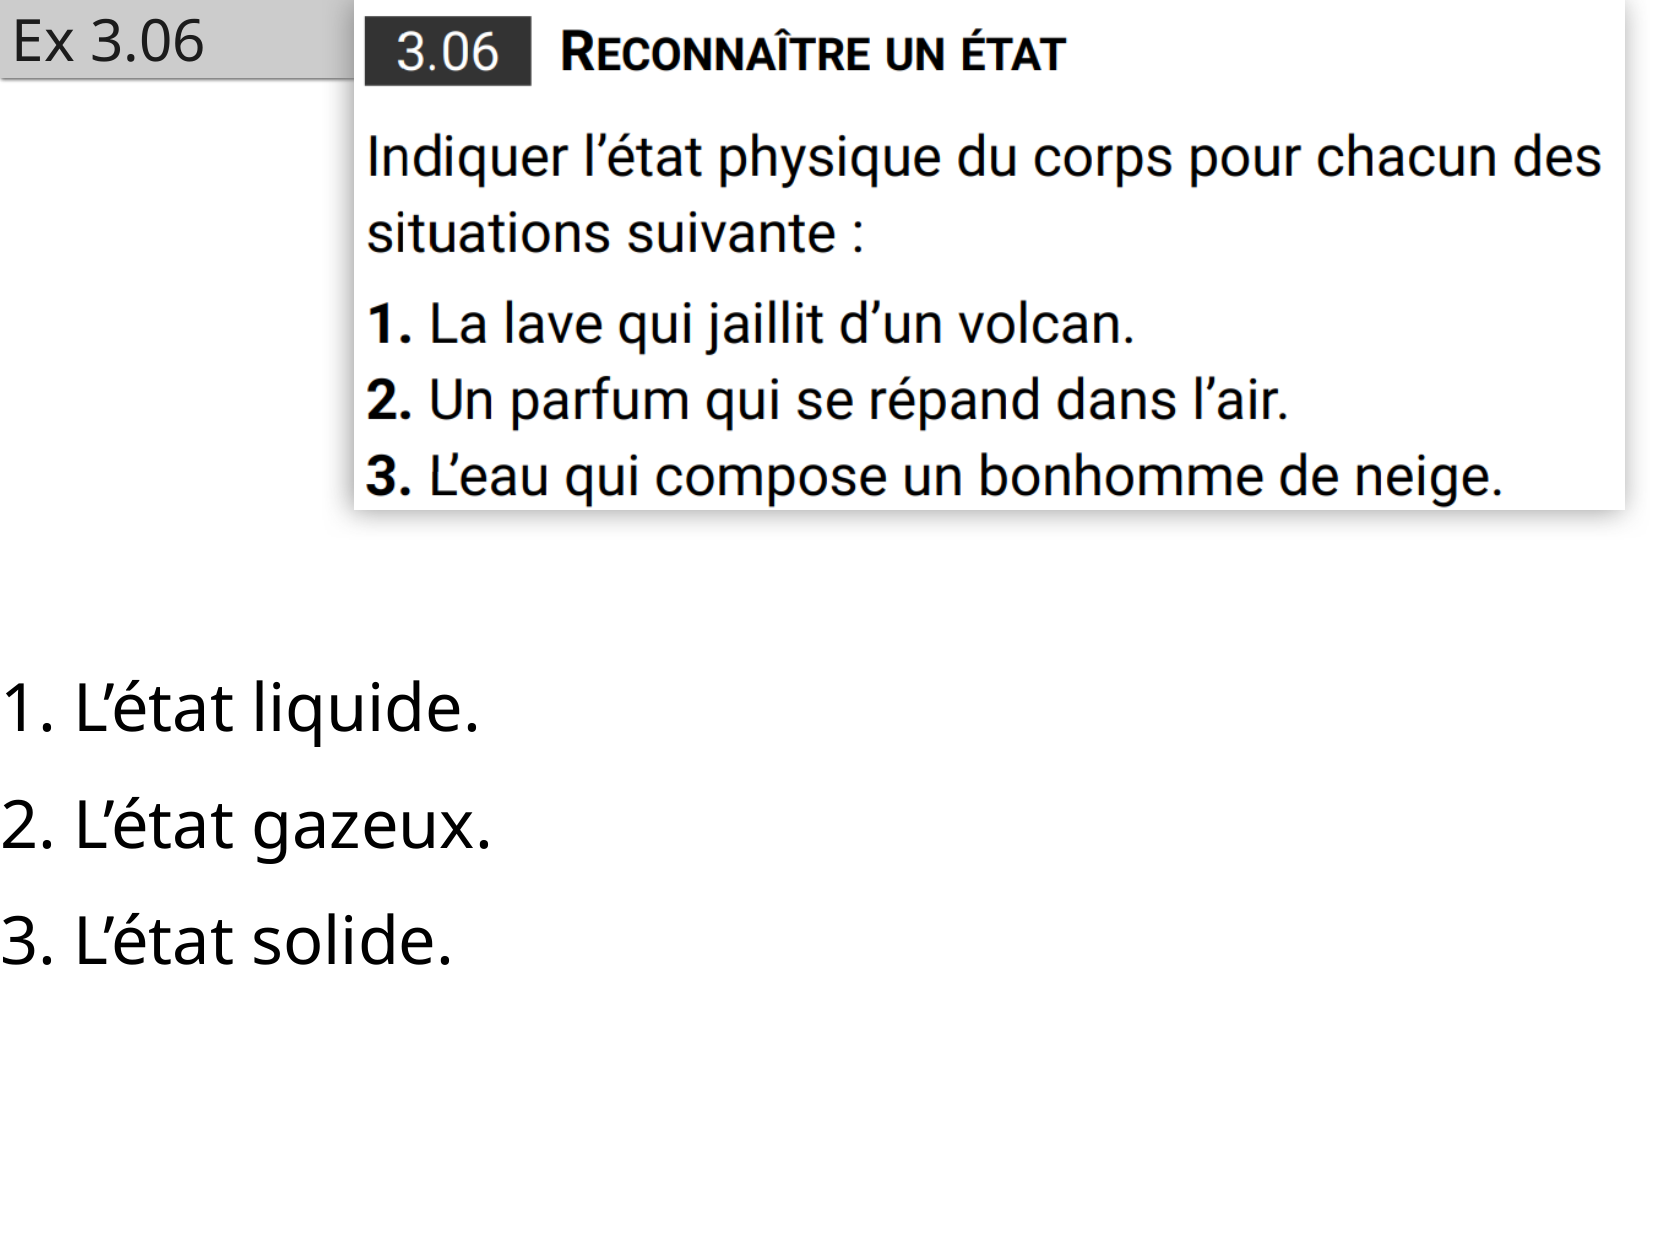

# Ex 3.06
1. L’état liquide.
2. L’état gazeux.
3. L’état solide.